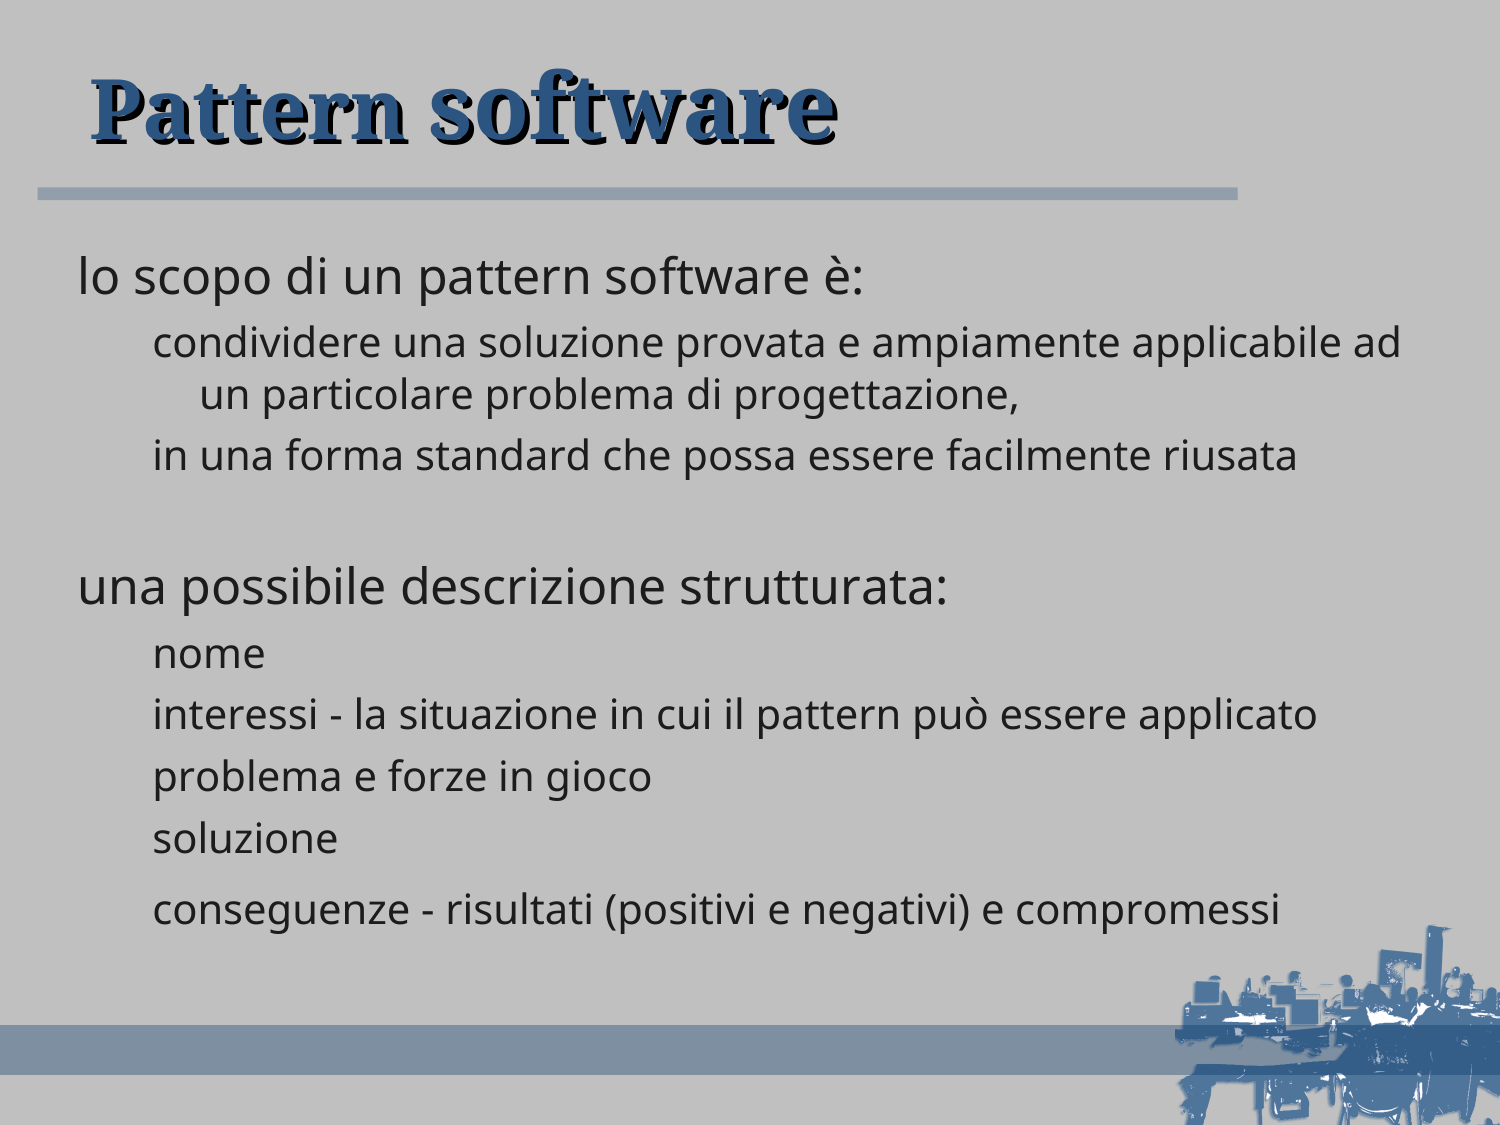

# Pattern software
lo scopo di un pattern software è:
condividere una soluzione provata e ampiamente applicabile ad un particolare problema di progettazione,
in una forma standard che possa essere facilmente riusata
una possibile descrizione strutturata:
nome
interessi - la situazione in cui il pattern può essere applicato
problema e forze in gioco
soluzione
conseguenze - risultati (positivi e negativi) e compromessi